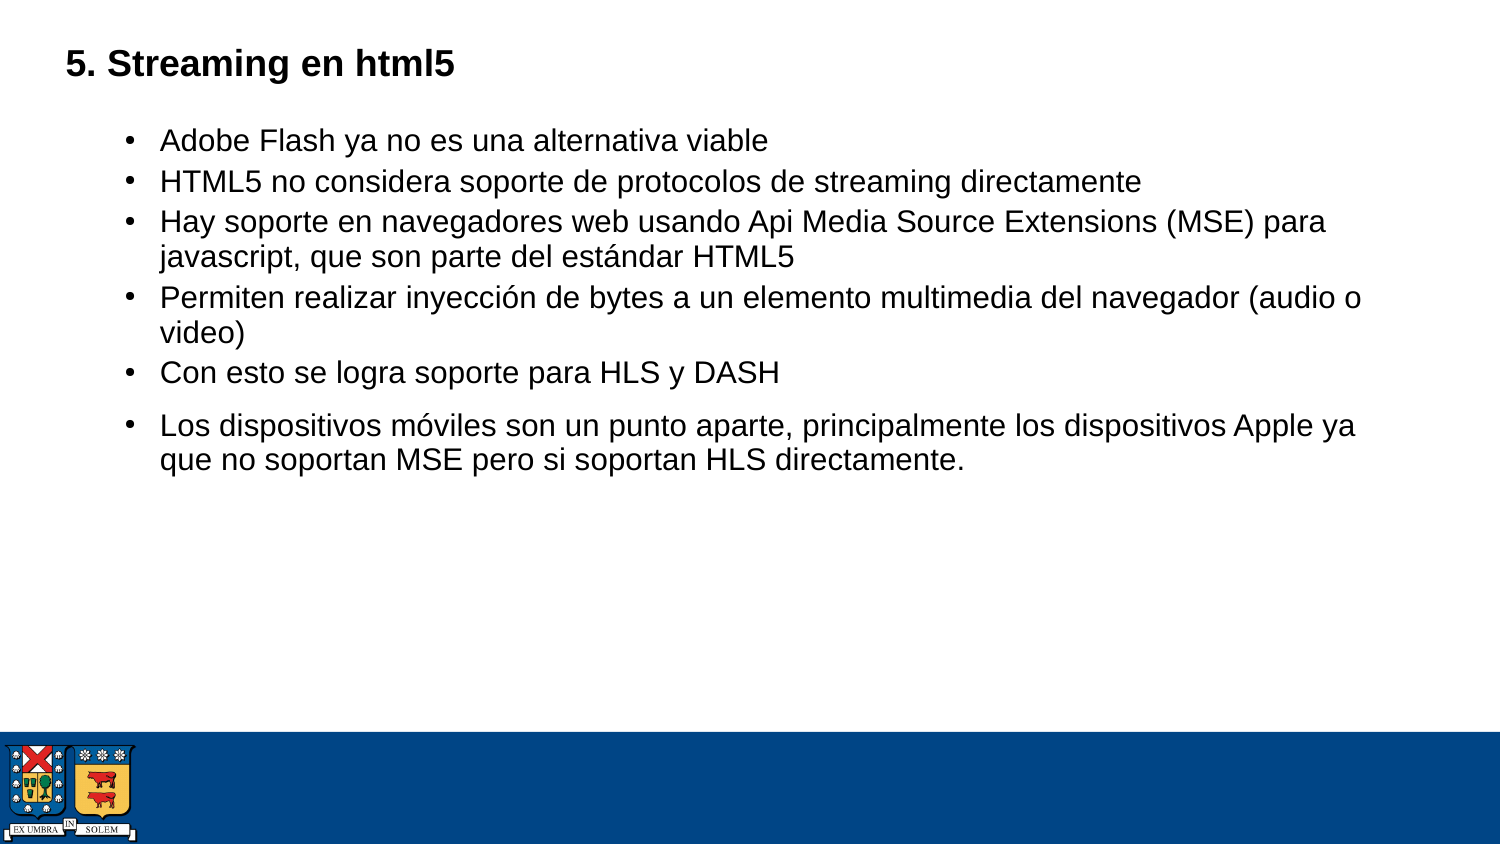

5. Streaming en html5
Adobe Flash ya no es una alternativa viable
HTML5 no considera soporte de protocolos de streaming directamente
Hay soporte en navegadores web usando Api Media Source Extensions (MSE) para javascript, que son parte del estándar HTML5
Permiten realizar inyección de bytes a un elemento multimedia del navegador (audio o video)
Con esto se logra soporte para HLS y DASH
Los dispositivos móviles son un punto aparte, principalmente los dispositivos Apple ya que no soportan MSE pero si soportan HLS directamente.